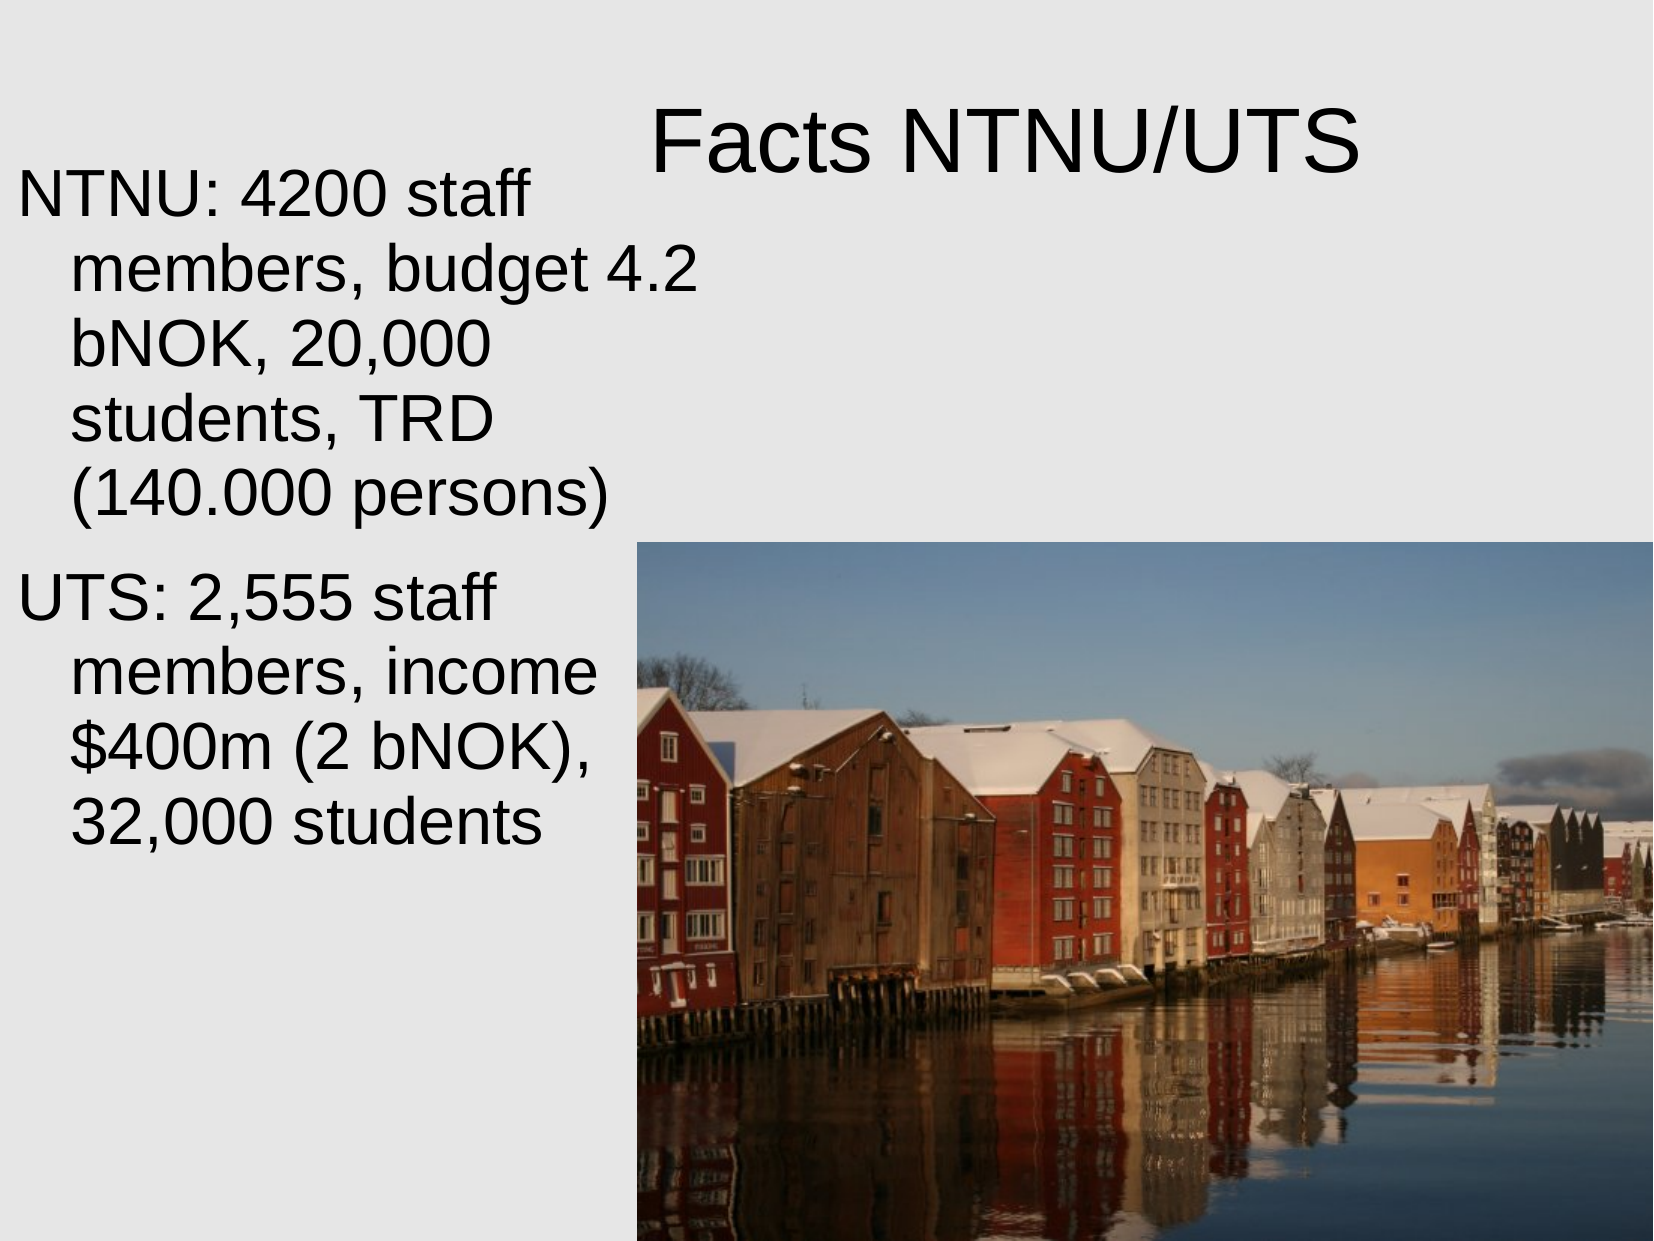

# Facts NTNU/UTS
NTNU: 4200 staff members, budget 4.2 bNOK, 20,000 students, TRD (140.000 persons)
UTS: 2,555 staff members, income $400m (2 bNOK), 32,000 students